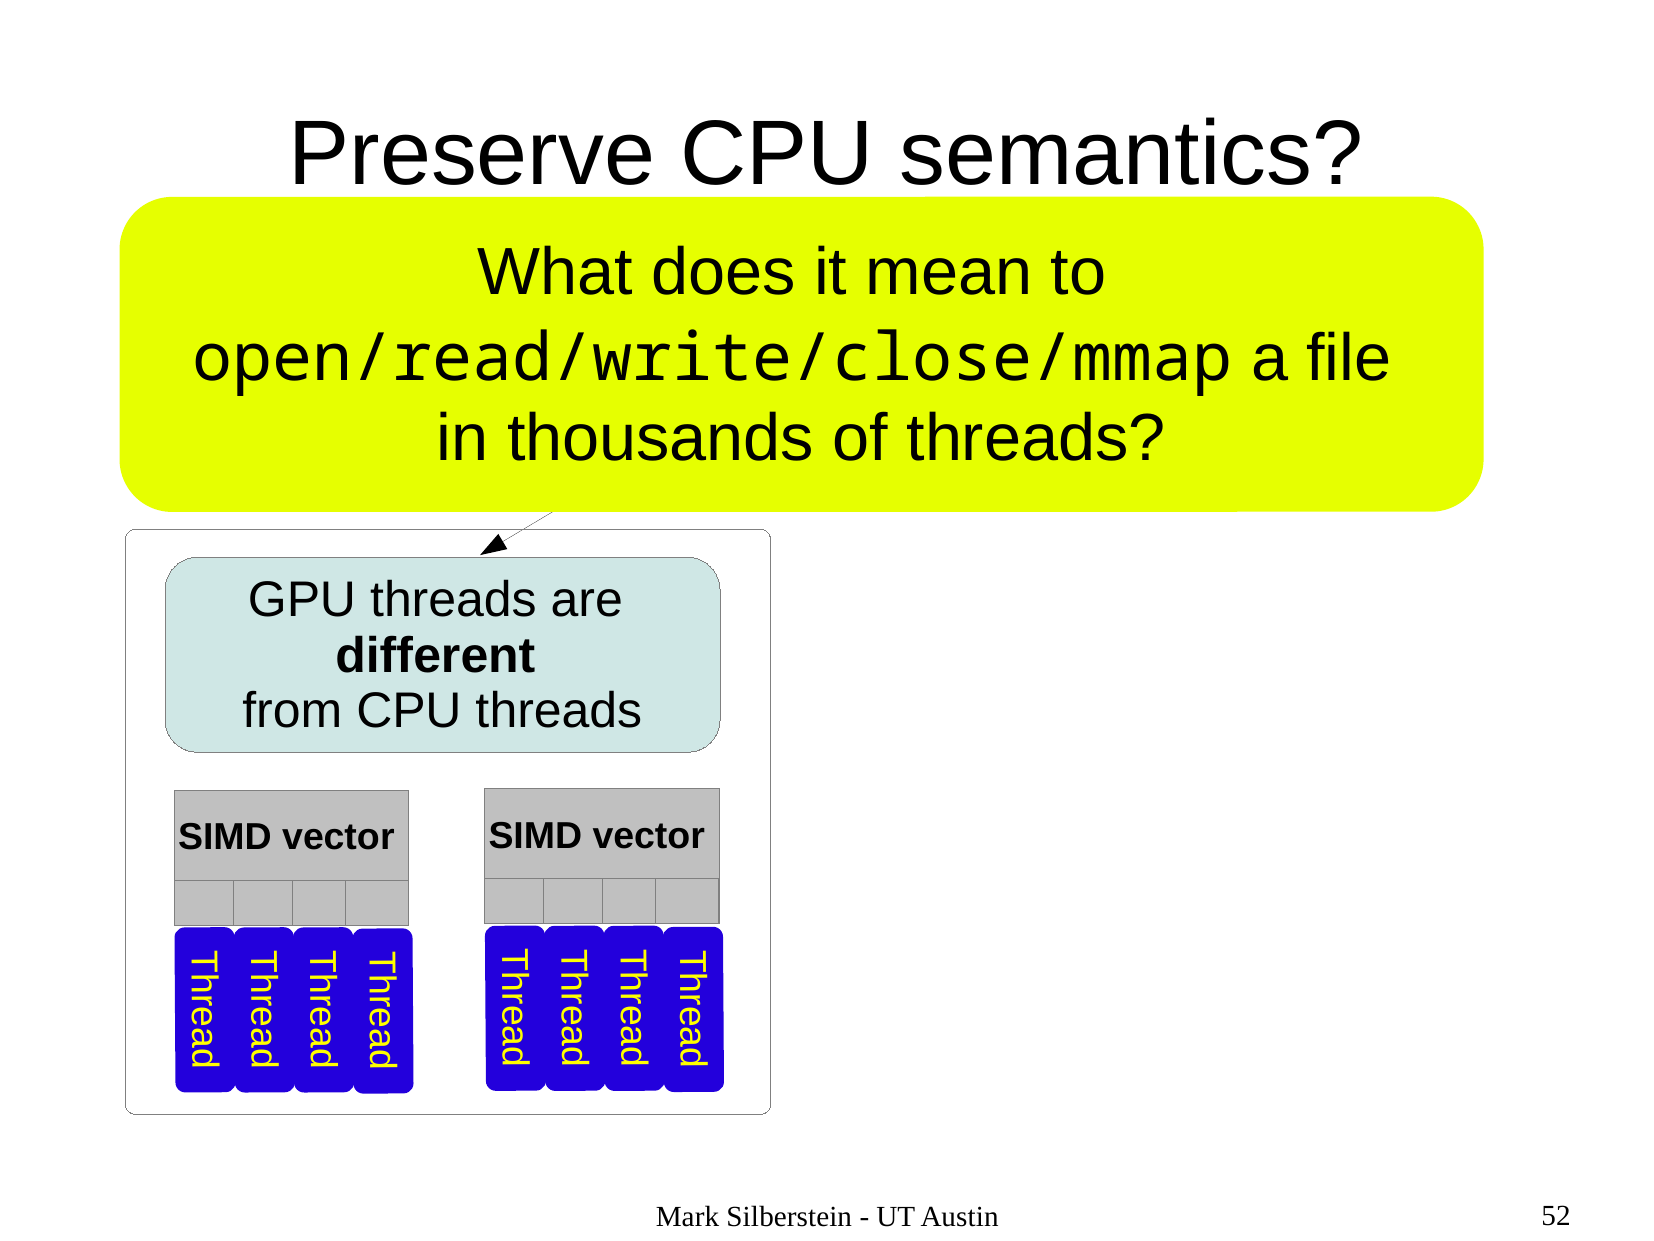

# Preserve CPU semantics?
What does it mean to
open/read/write/close/mmap a file
in thousands of threads?
GPU threads are
different
from CPU threads
SIMD vector
SIMD vector
Thread
Thread
Thread
Thread
Thread
Thread
Thread
Thread
52
Mark Silberstein - UT Austin